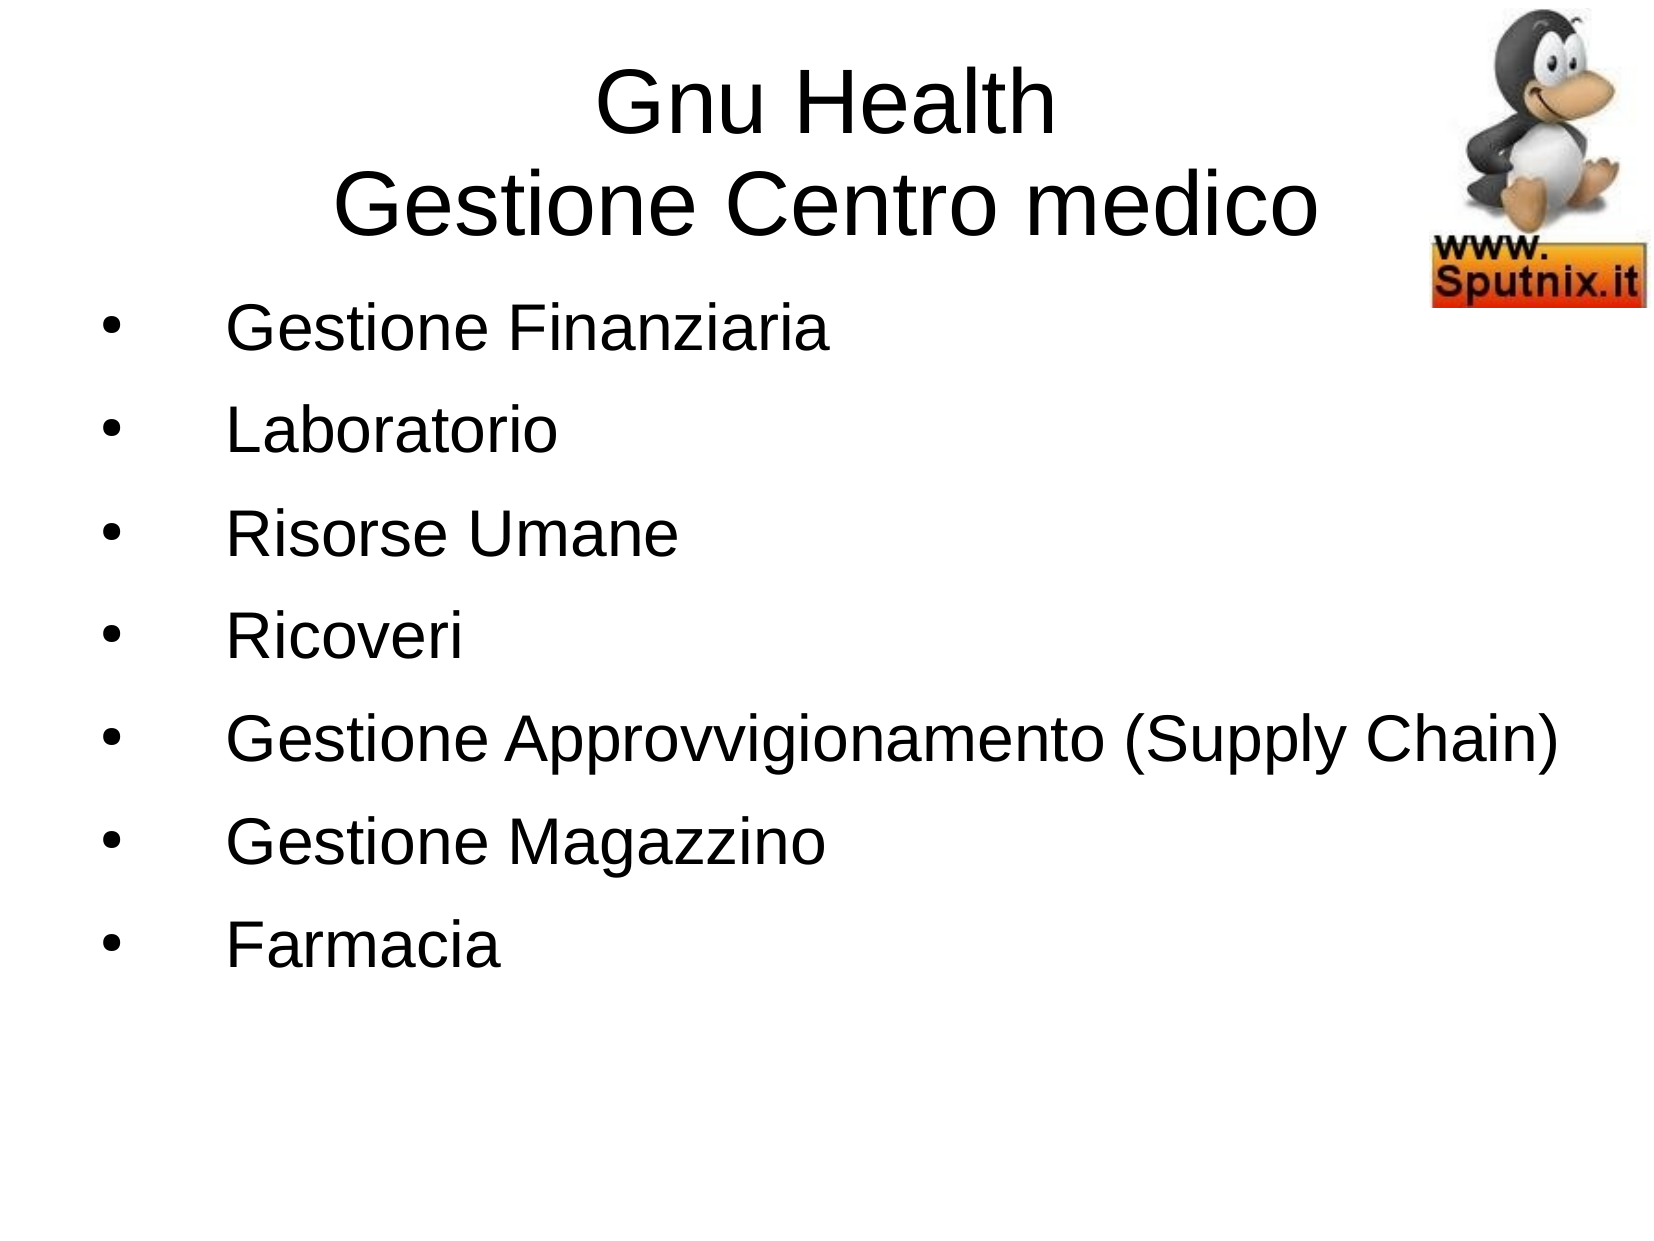

# Gnu Health Gestione Centro medico
 Gestione Finanziaria
 Laboratorio
 Risorse Umane
 Ricoveri
 Gestione Approvvigionamento (Supply Chain)
 Gestione Magazzino
 Farmacia